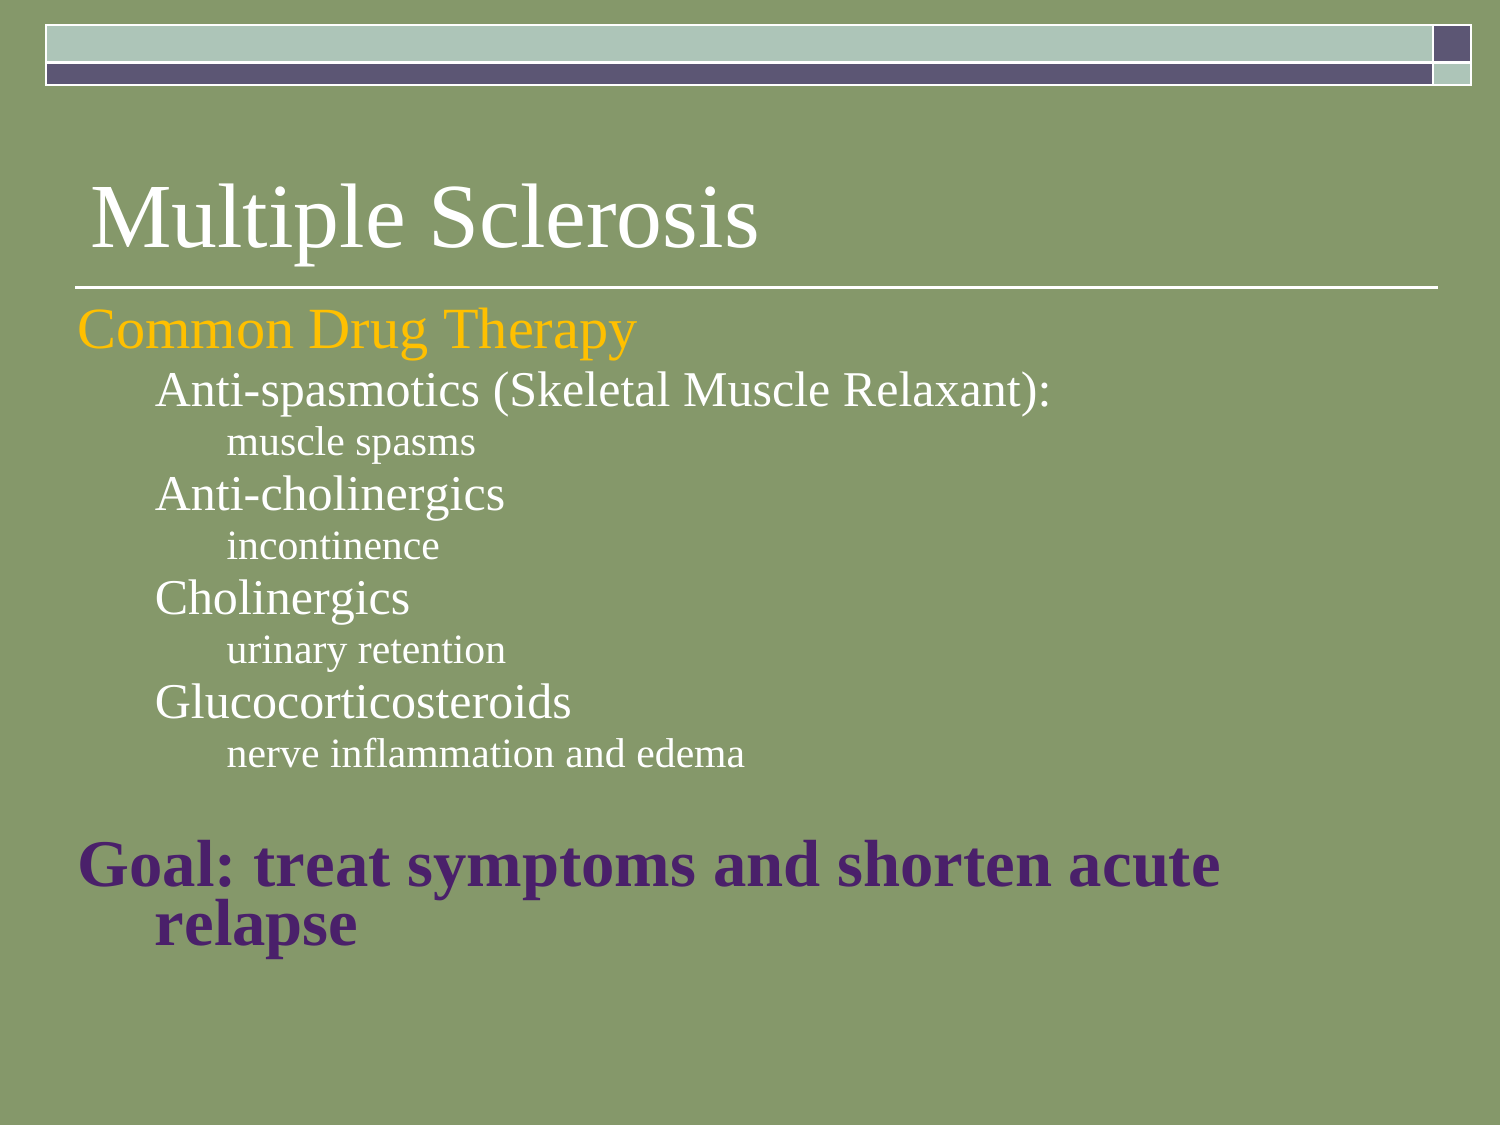

# Multiple Sclerosis
Common Drug Therapy
Anti-spasmotics (Skeletal Muscle Relaxant):
muscle spasms
Anti-cholinergics
incontinence
Cholinergics
urinary retention
Glucocorticosteroids
nerve inflammation and edema
Goal: treat symptoms and shorten acute relapse